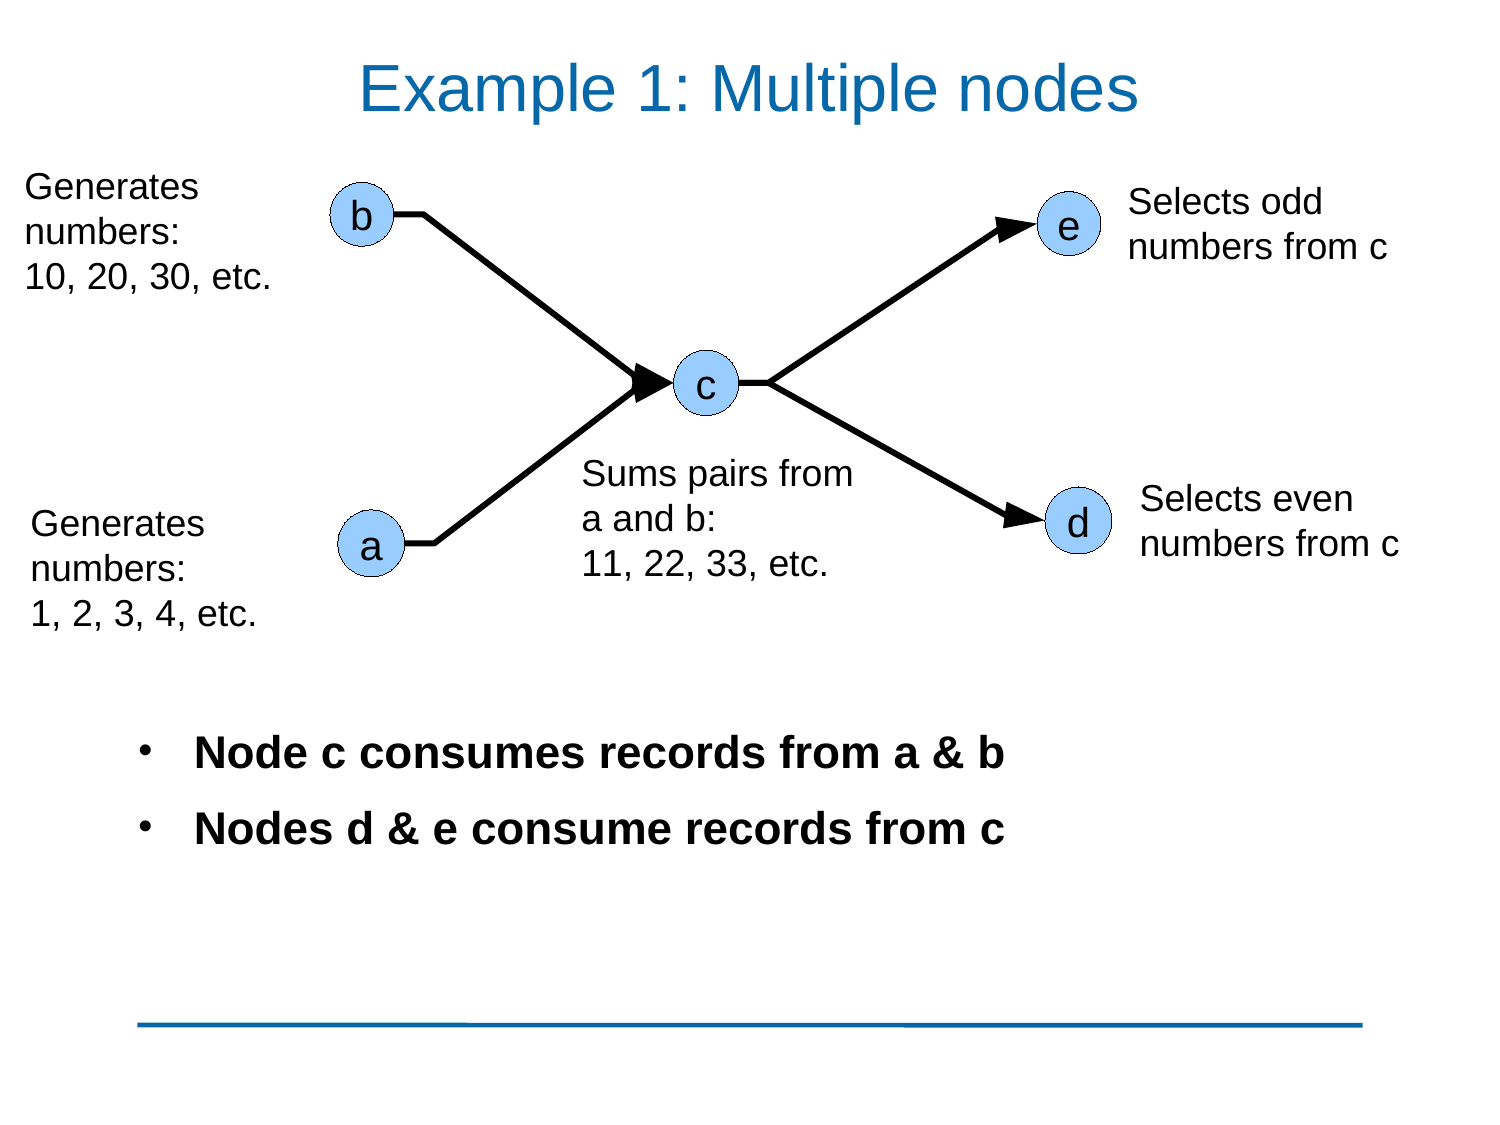

# Example 1: Multiple nodes
Generates
numbers:
10, 20, 30, etc.
Selects odd
numbers from c
b
e
c
Sums pairs from
a and b:
11, 22, 33, etc.
Selects even
numbers from c
d
Generates
numbers:
1, 2, 3, 4, etc.
a
Node c consumes records from a & b
Nodes d & e consume records from c